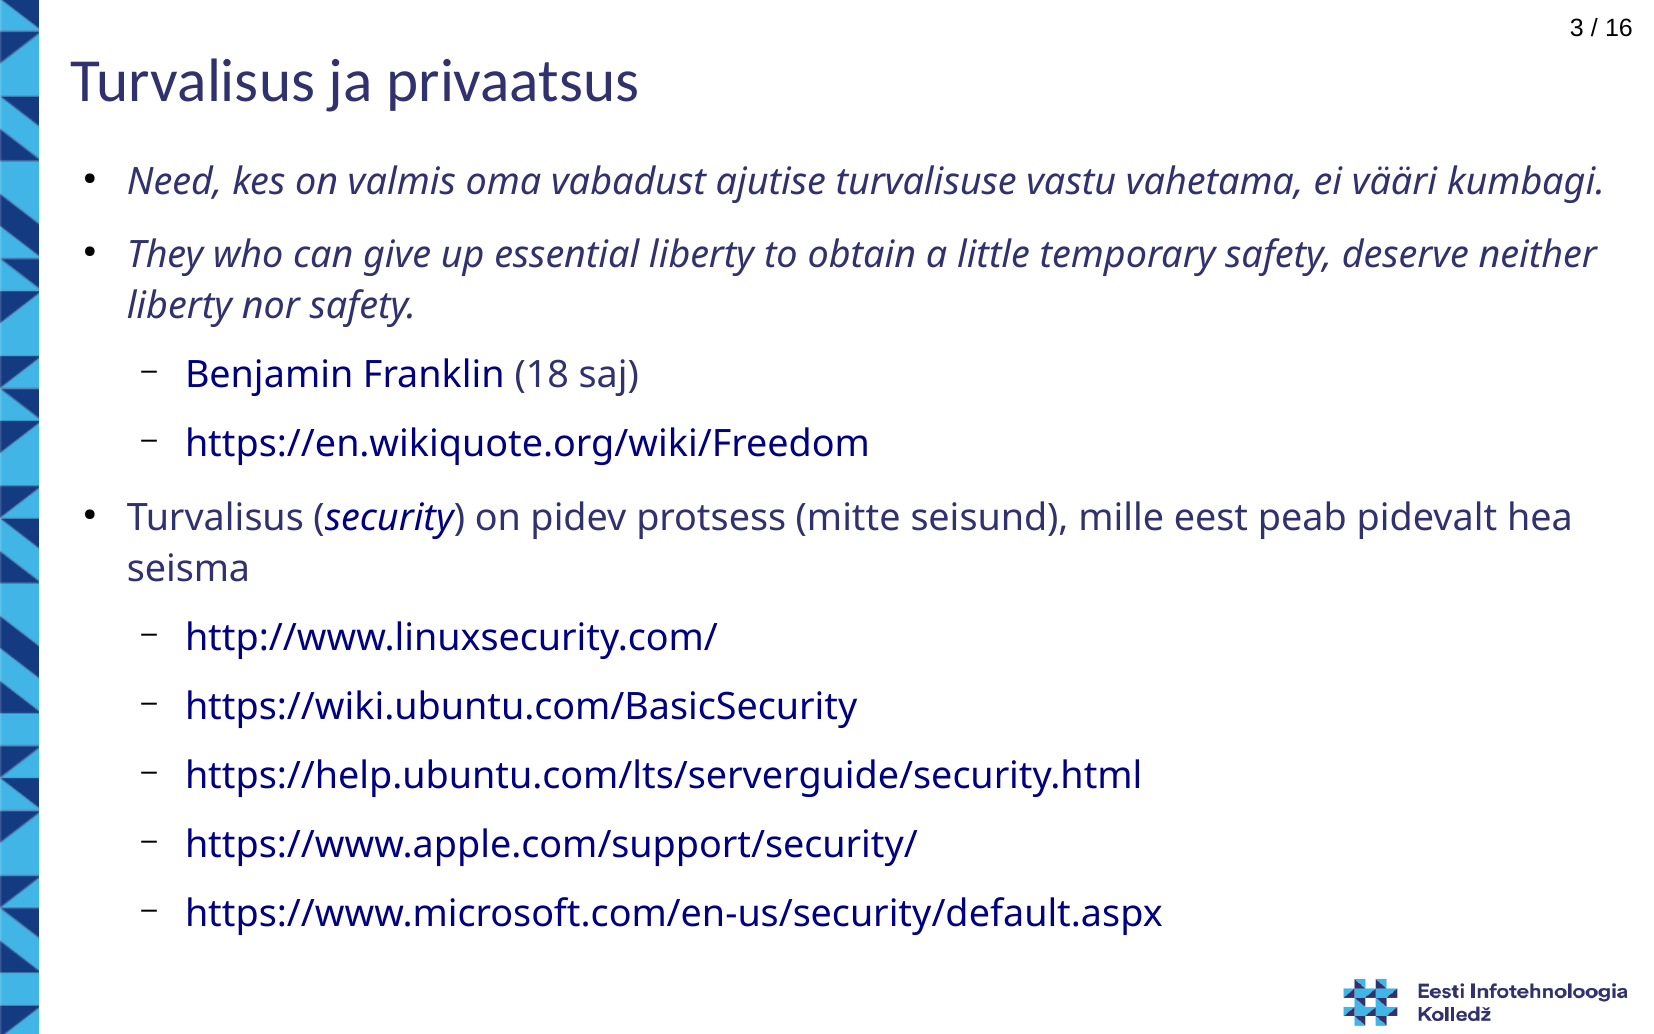

# Turvalisus ja privaatsus
Need, kes on valmis oma vabadust ajutise turvalisuse vastu vahetama, ei vääri kumbagi.
They who can give up essential liberty to obtain a little temporary safety, deserve neither liberty nor safety.
Benjamin Franklin (18 saj)
https://en.wikiquote.org/wiki/Freedom
Turvalisus (security) on pidev protsess (mitte seisund), mille eest peab pidevalt hea seisma
http://www.linuxsecurity.com/
https://wiki.ubuntu.com/BasicSecurity
https://help.ubuntu.com/lts/serverguide/security.html
https://www.apple.com/support/security/
https://www.microsoft.com/en-us/security/default.aspx